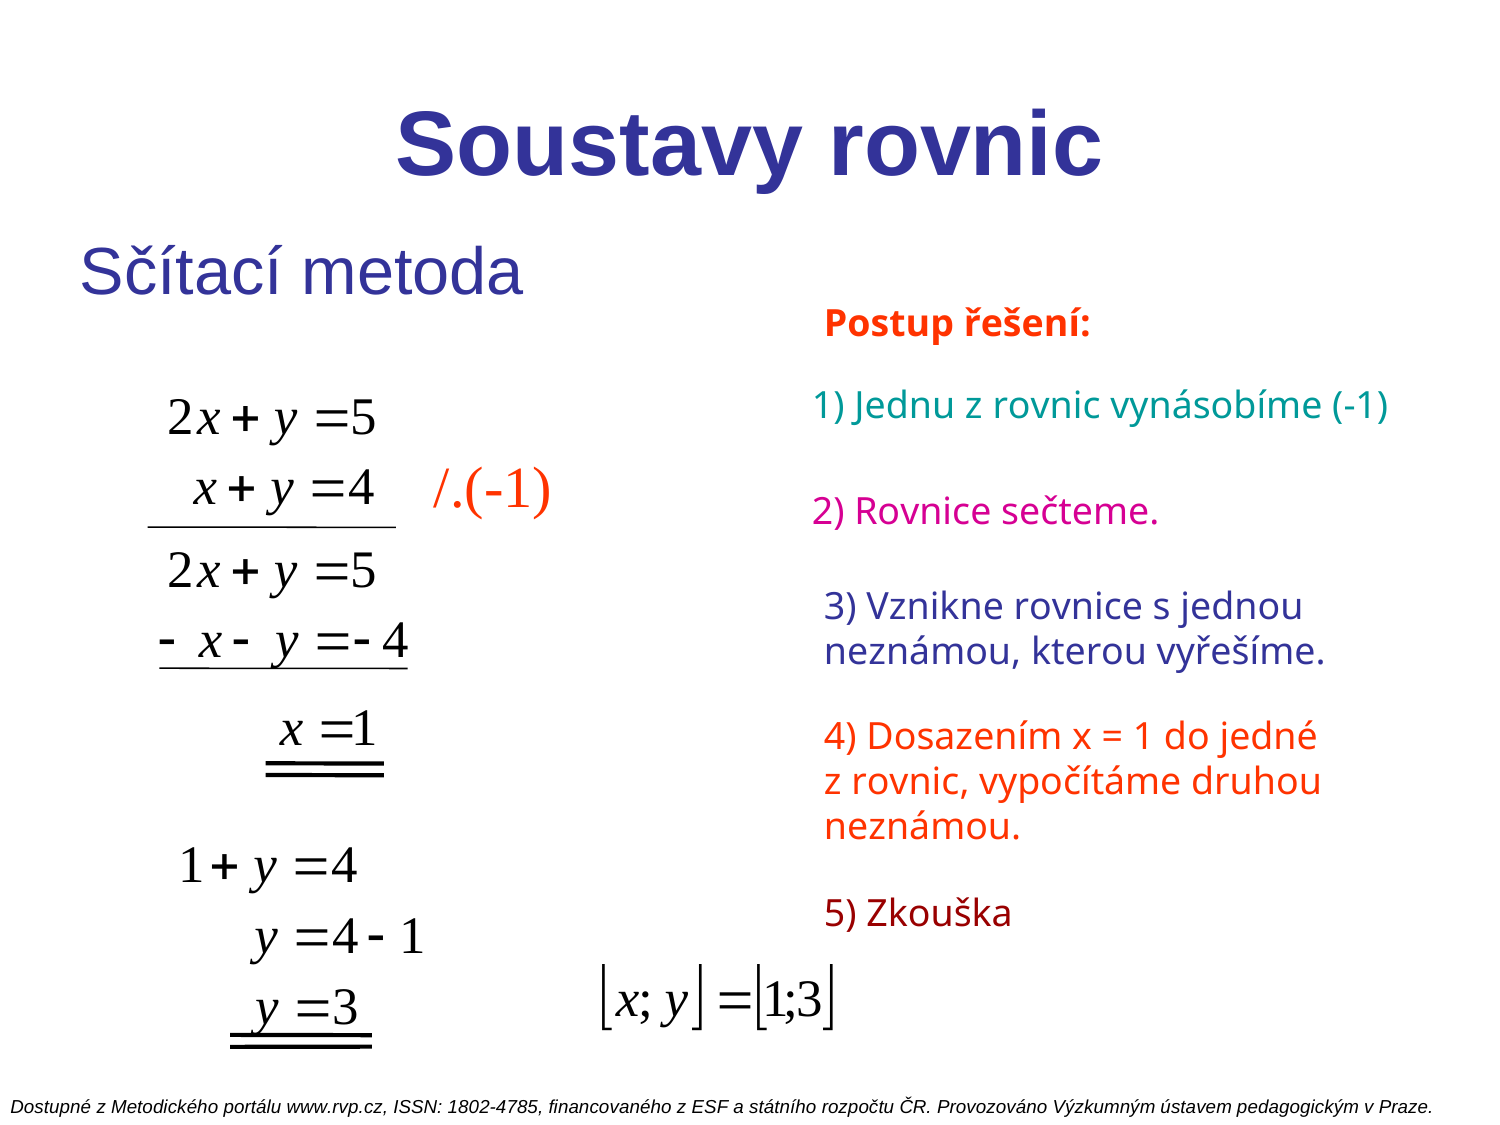

# Soustavy rovnic
Sčítací metoda
Postup řešení:
1) Jednu z rovnic vynásobíme (-1)
/.(-1)
2) Rovnice sečteme.
3) Vznikne rovnice s jednou neznámou, kterou vyřešíme.
4) Dosazením x = 1 do jedné
z rovnic, vypočítáme druhou neznámou.
5) Zkouška
Dostupné z Metodického portálu www.rvp.cz, ISSN: 1802-4785, financovaného z ESF a státního rozpočtu ČR. Provozováno Výzkumným ústavem pedagogickým v Praze.